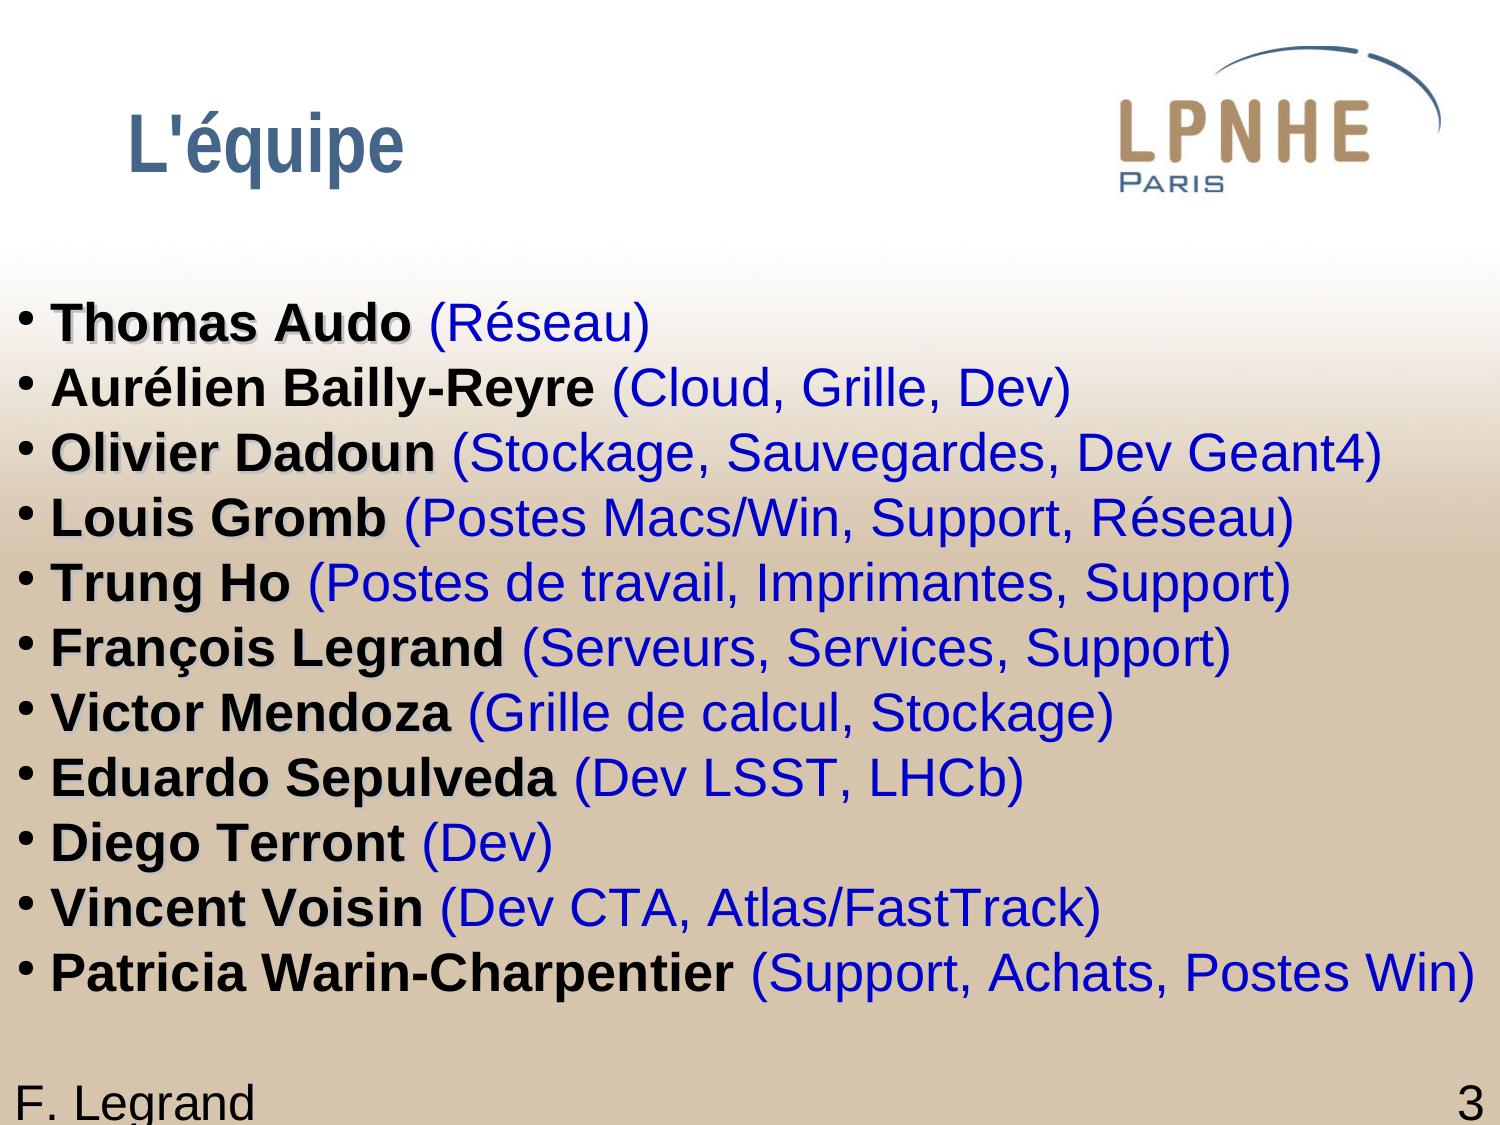

# L'équipe
 Thomas Audo (Réseau)
 Aurélien Bailly-Reyre (Cloud, Grille, Dev)
 Olivier Dadoun (Stockage, Sauvegardes, Dev Geant4)
 Louis Gromb (Postes Macs/Win, Support, Réseau)
 Trung Ho (Postes de travail, Imprimantes, Support)
 François Legrand (Serveurs, Services, Support)
 Victor Mendoza (Grille de calcul, Stockage)
 Eduardo Sepulveda (Dev LSST, LHCb)
 Diego Terront (Dev)
 Vincent Voisin (Dev CTA, Atlas/FastTrack)
 Patricia Warin-Charpentier (Support, Achats, Postes Win)
3